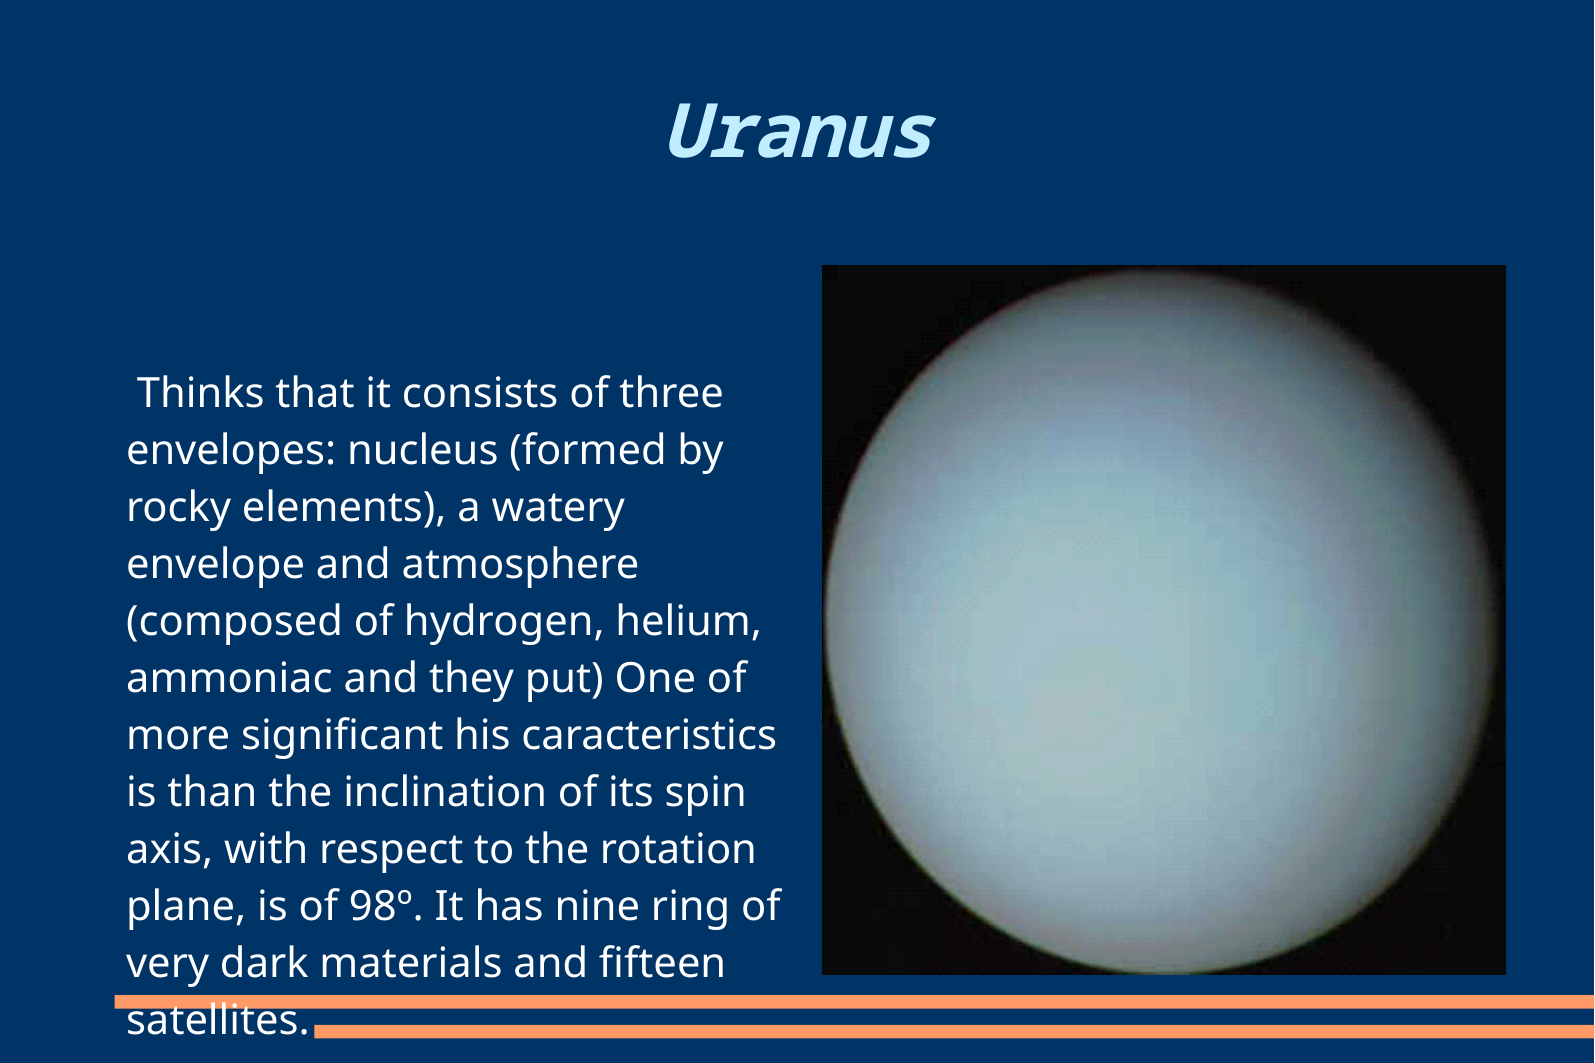

# Uranus
 Thinks that it consists of three envelopes: nucleus (formed by rocky elements), a watery envelope and atmosphere (composed of hydrogen, helium, ammoniac and they put) One of more significant his caracteristics is than the inclination of its spin axis, with respect to the rotation plane, is of 98º. It has nine ring of very dark materials and fifteen satellites.